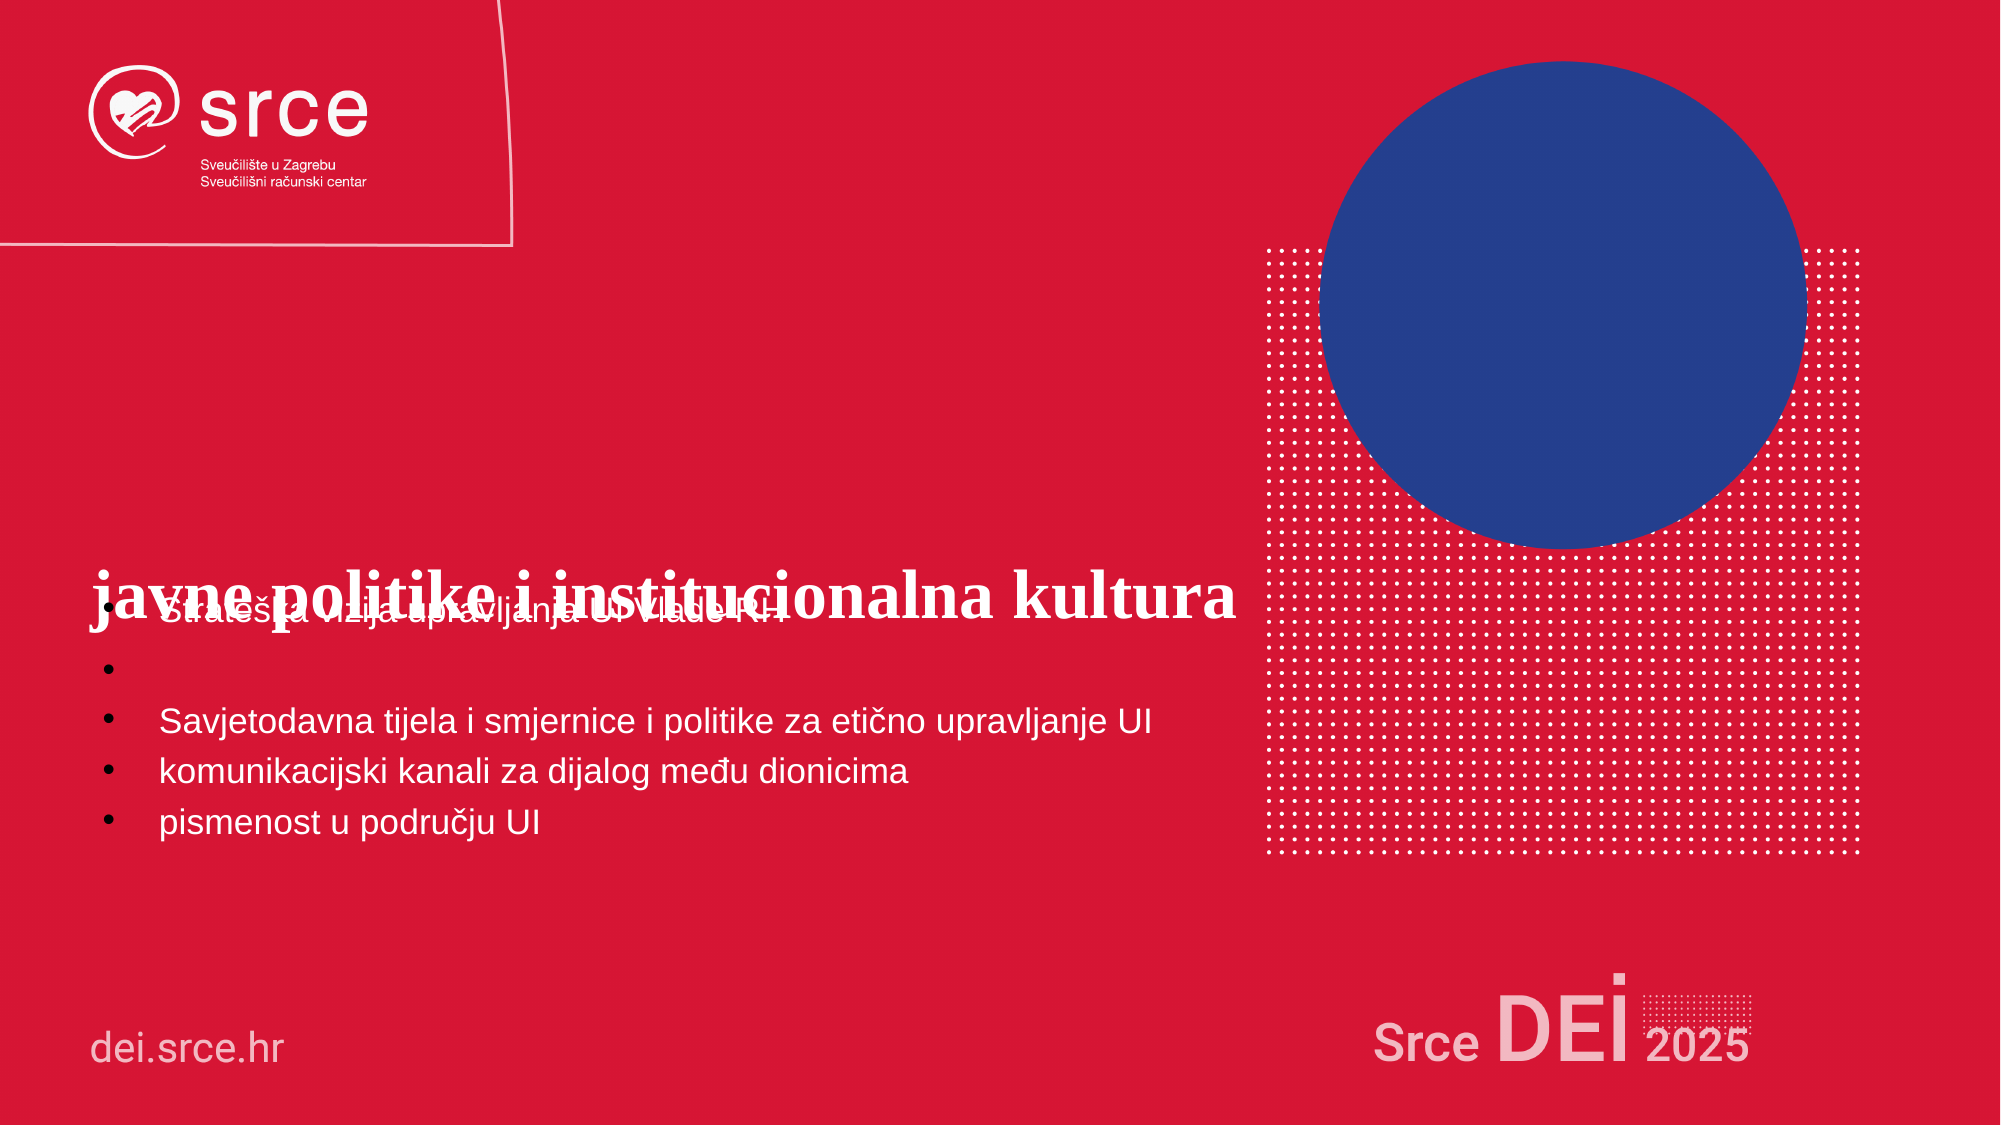

# javne politike i institucionalna kultura
Strateška vizija upravljanja UI Vlade RH
Savjetodavna tijela i smjernice i politike za etično upravljanje UI
komunikacijski kanali za dijalog među dionicima
pismenost u području UI